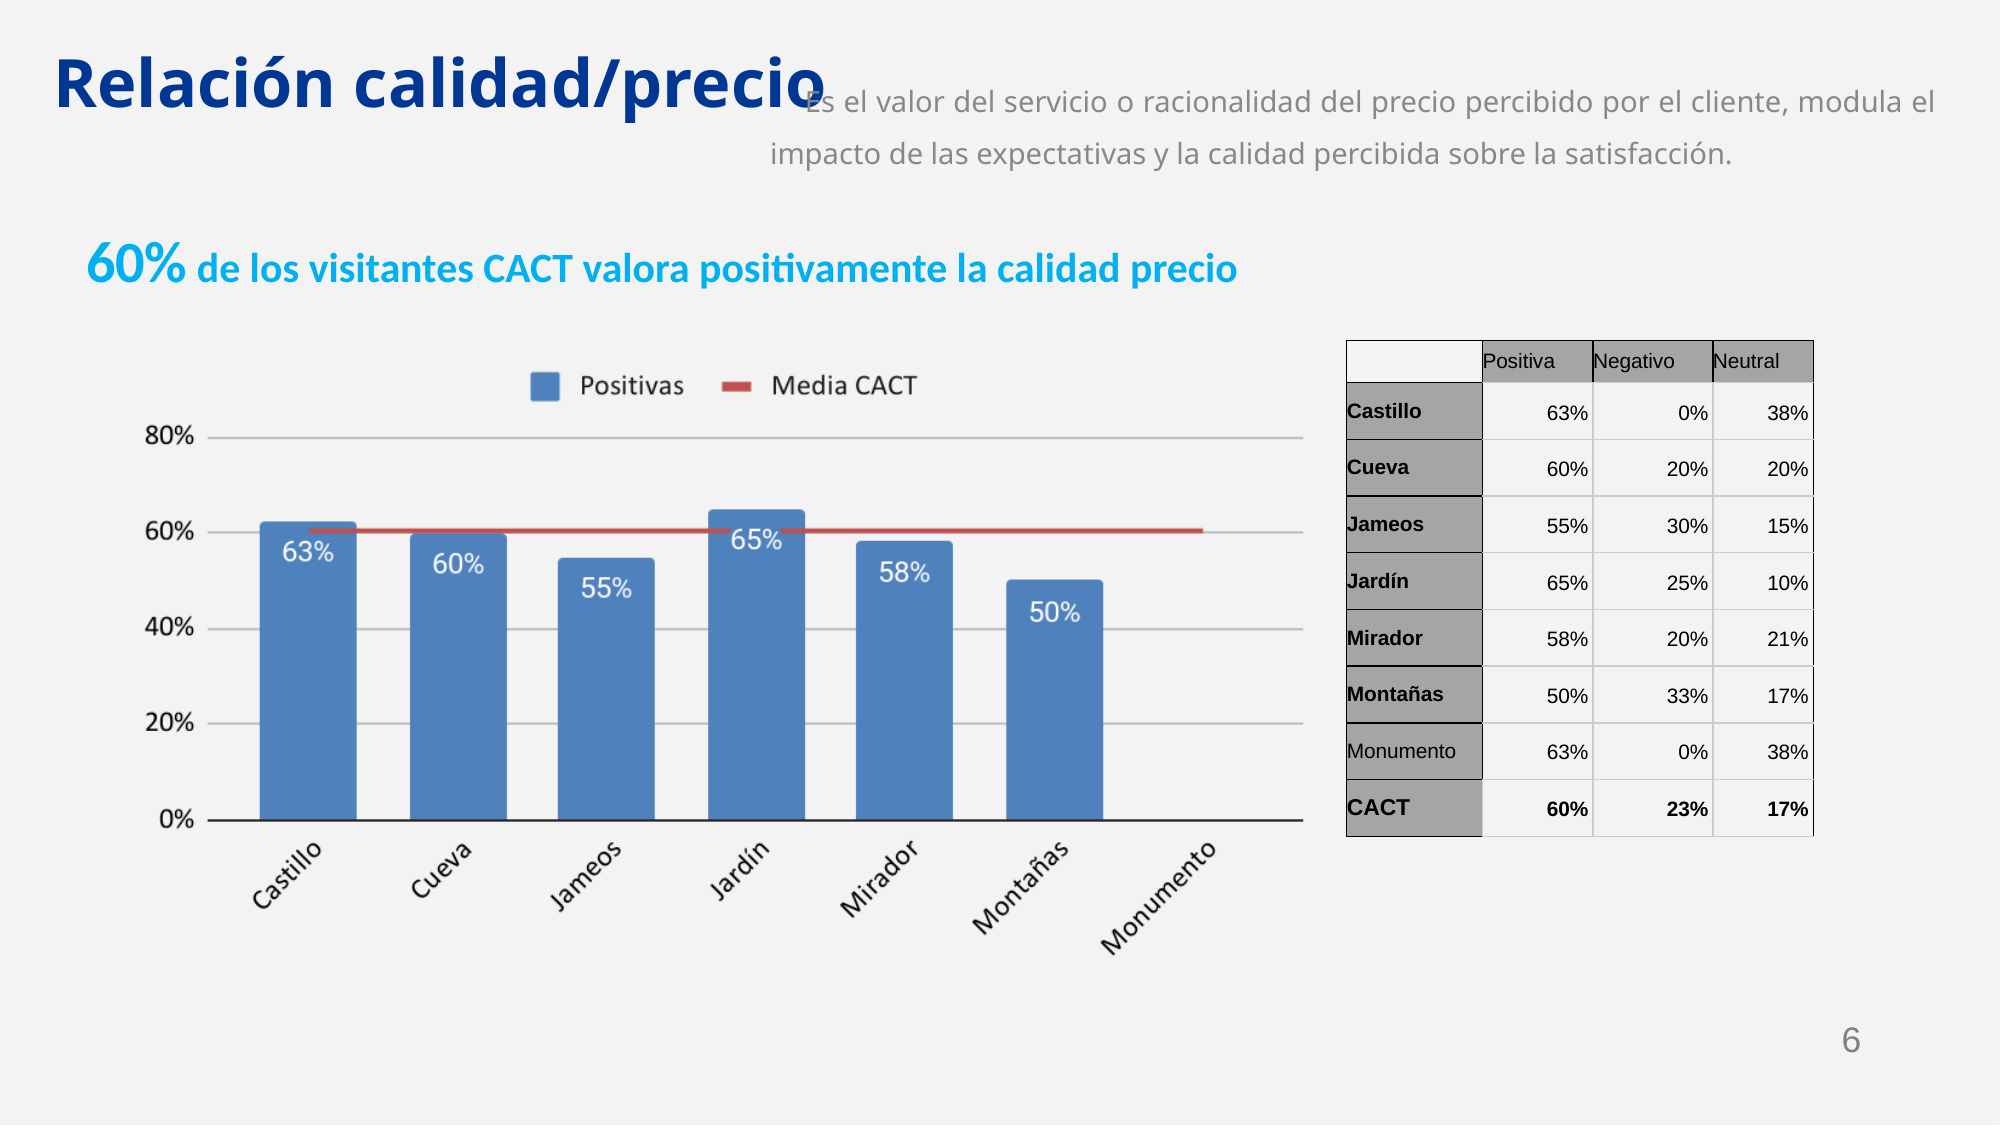

Relación calidad/precio
 Es el valor del servicio o racionalidad del precio percibido por el cliente, modula el impacto de las expectativas y la calidad percibida sobre la satisfacción.
60% de los visitantes CACT valora positivamente la calidad precio
| | Positiva | Negativo | Neutral |
| --- | --- | --- | --- |
| Castillo | 63% | 0% | 38% |
| Cueva | 60% | 20% | 20% |
| Jameos | 55% | 30% | 15% |
| Jardín | 65% | 25% | 10% |
| Mirador | 58% | 20% | 21% |
| Montañas | 50% | 33% | 17% |
| Monumento | 63% | 0% | 38% |
| CACT | 60% | 23% | 17% |